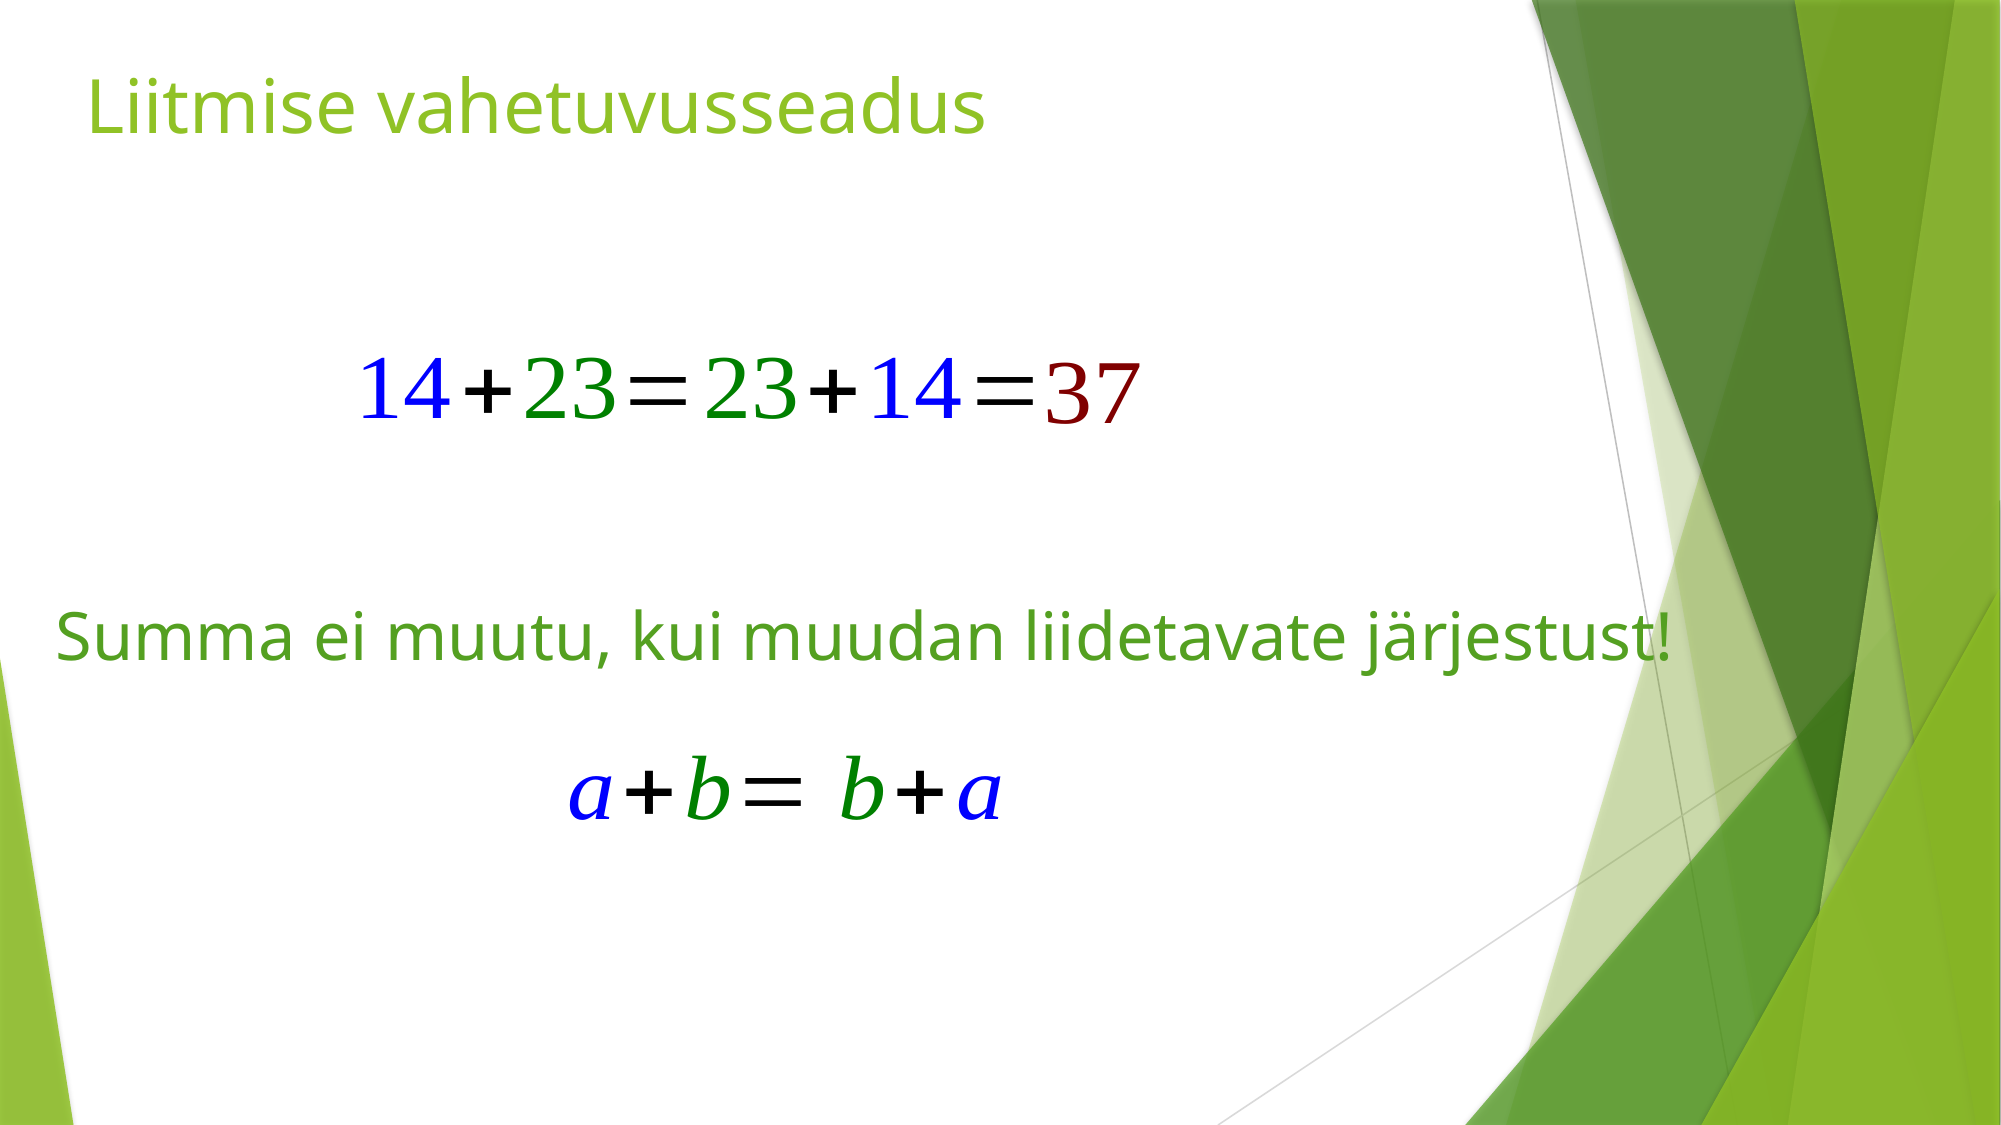

# Liitmise vahetuvusseadus
Summa ei muutu, kui muudan liidetavate järjestust!